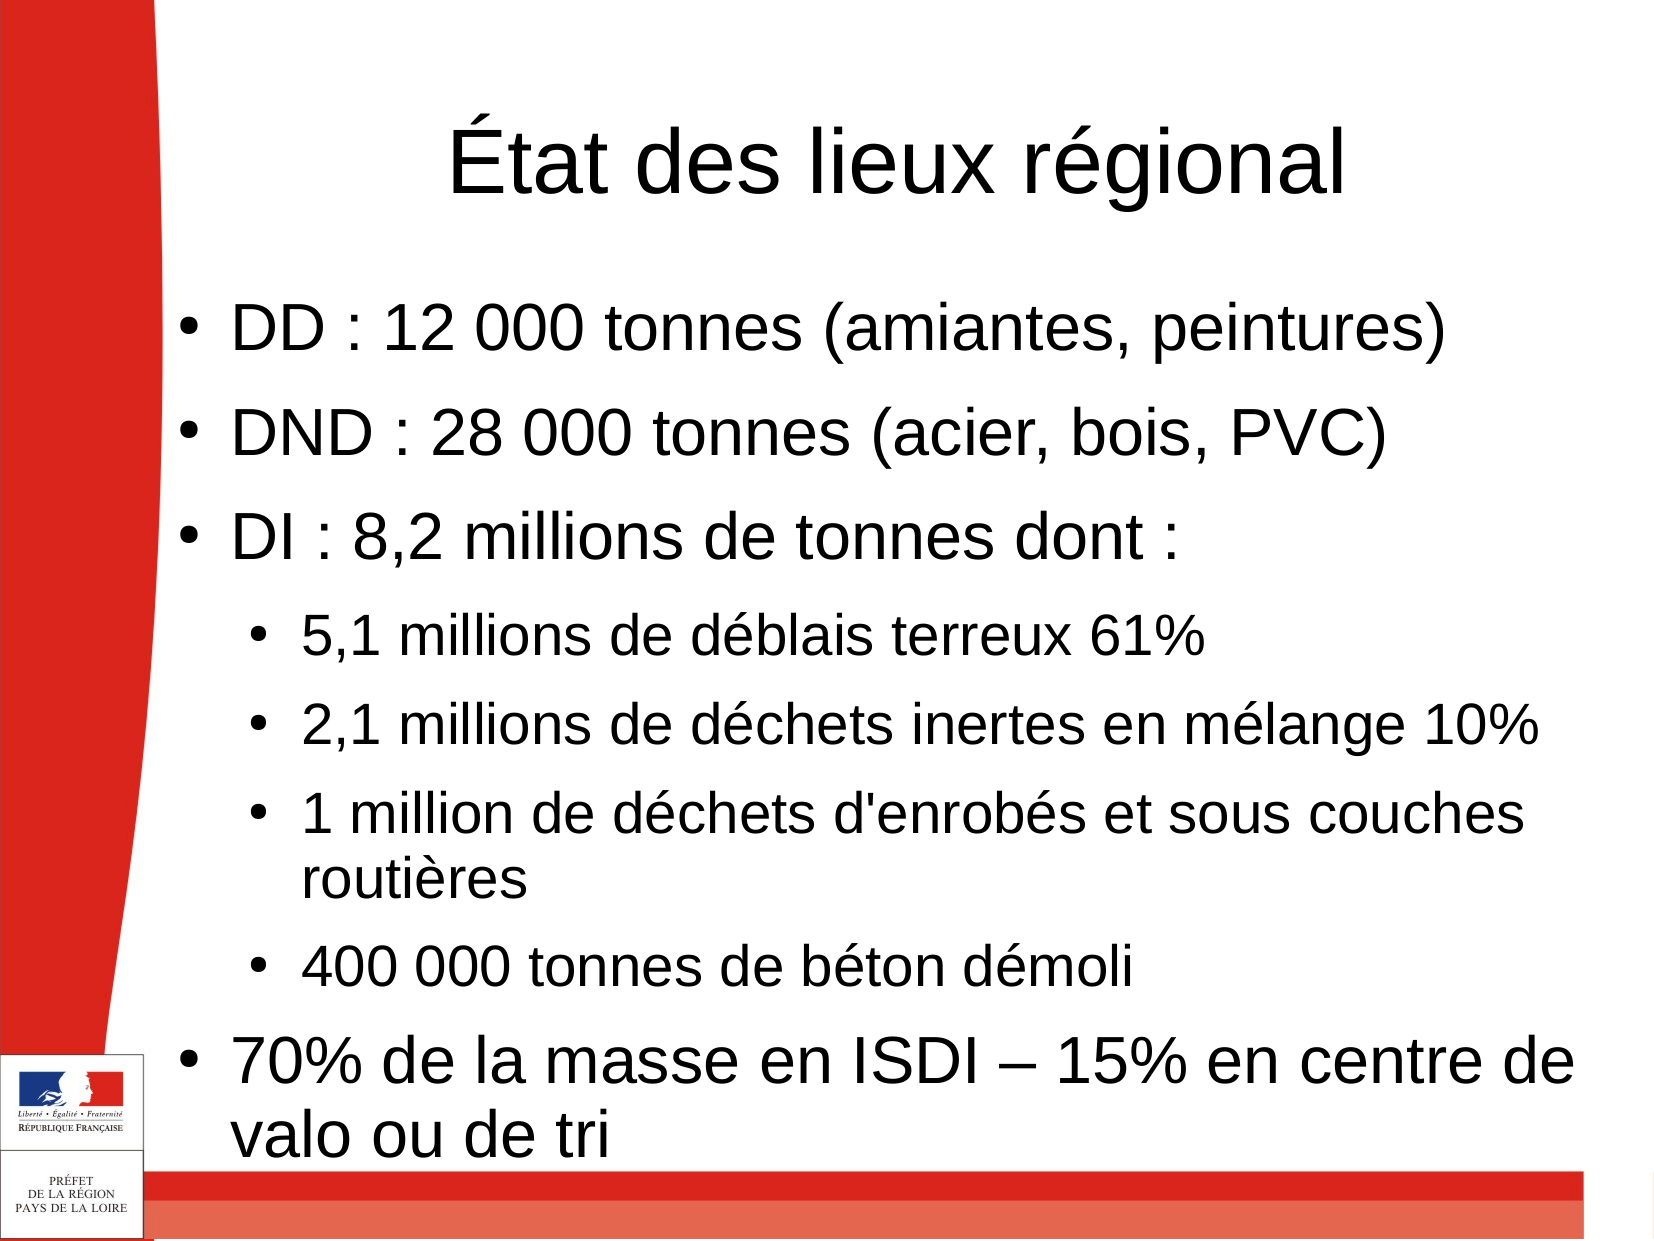

# État des lieux régional
DD : 12 000 tonnes (amiantes, peintures)
DND : 28 000 tonnes (acier, bois, PVC)
DI : 8,2 millions de tonnes dont :
5,1 millions de déblais terreux 61%
2,1 millions de déchets inertes en mélange 10%
1 million de déchets d'enrobés et sous couches routières
400 000 tonnes de béton démoli
70% de la masse en ISDI – 15% en centre de valo ou de tri